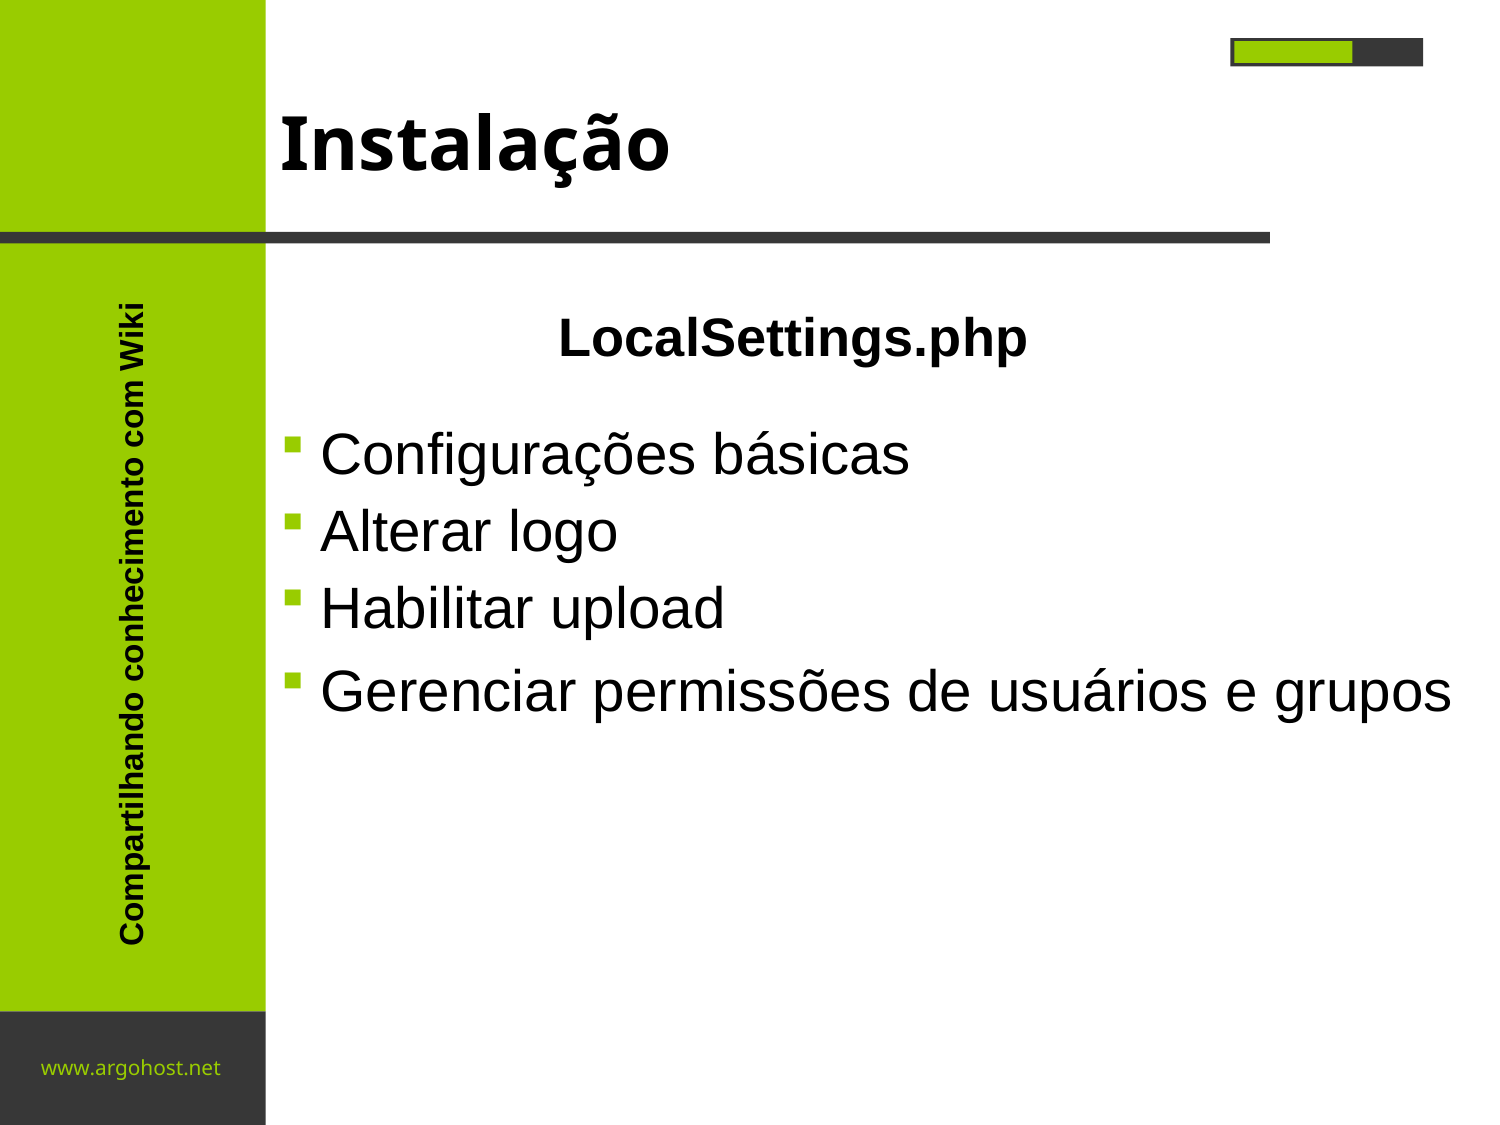

Instalação
LocalSettings.php
 Configurações básicas
 Alterar logo
 Habilitar upload
Compartilhando conhecimento com Wiki
 Gerenciar permissões de usuários e grupos
www.argohost.net